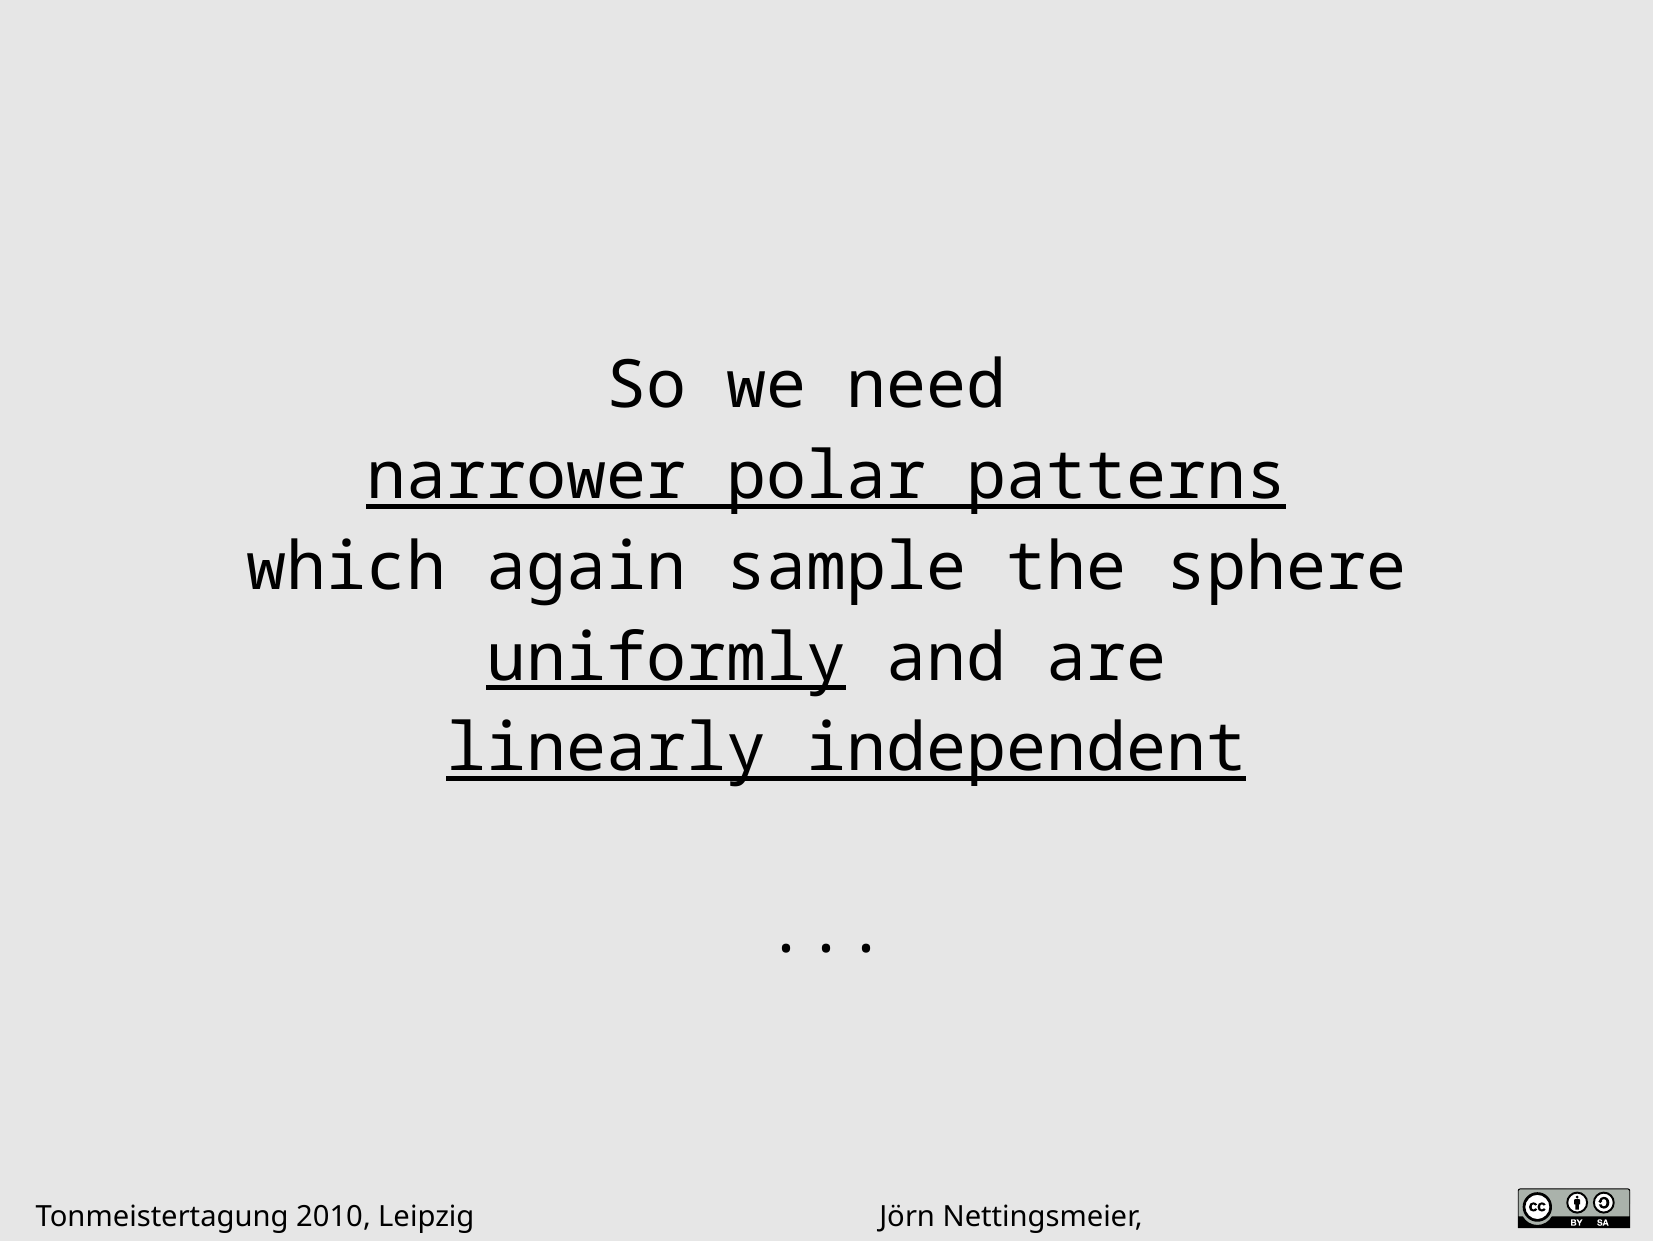

# So we need narrower polar patterns
which again sample the sphere
uniformly and are
 linearly independent
...